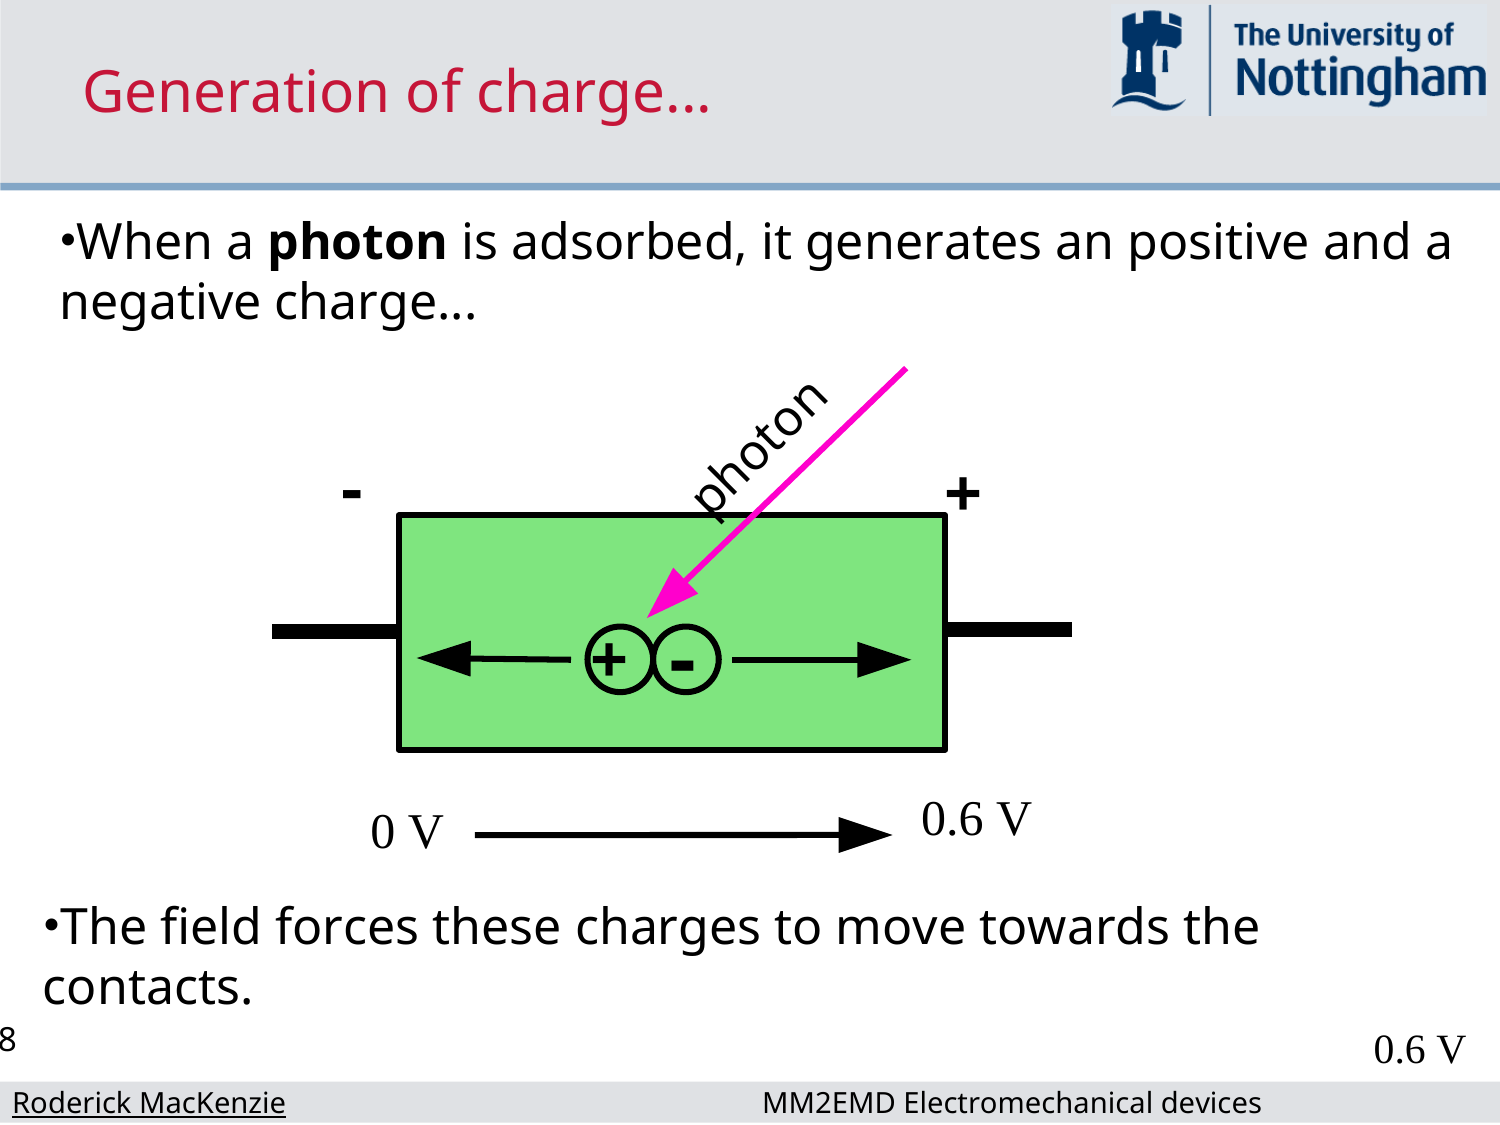

# Generation of charge...
When a photon is adsorbed, it generates an positive and a negative charge...
photon
-
+
-
+
0.6 V
0 V
The field forces these charges to move towards the contacts.
0.6 V